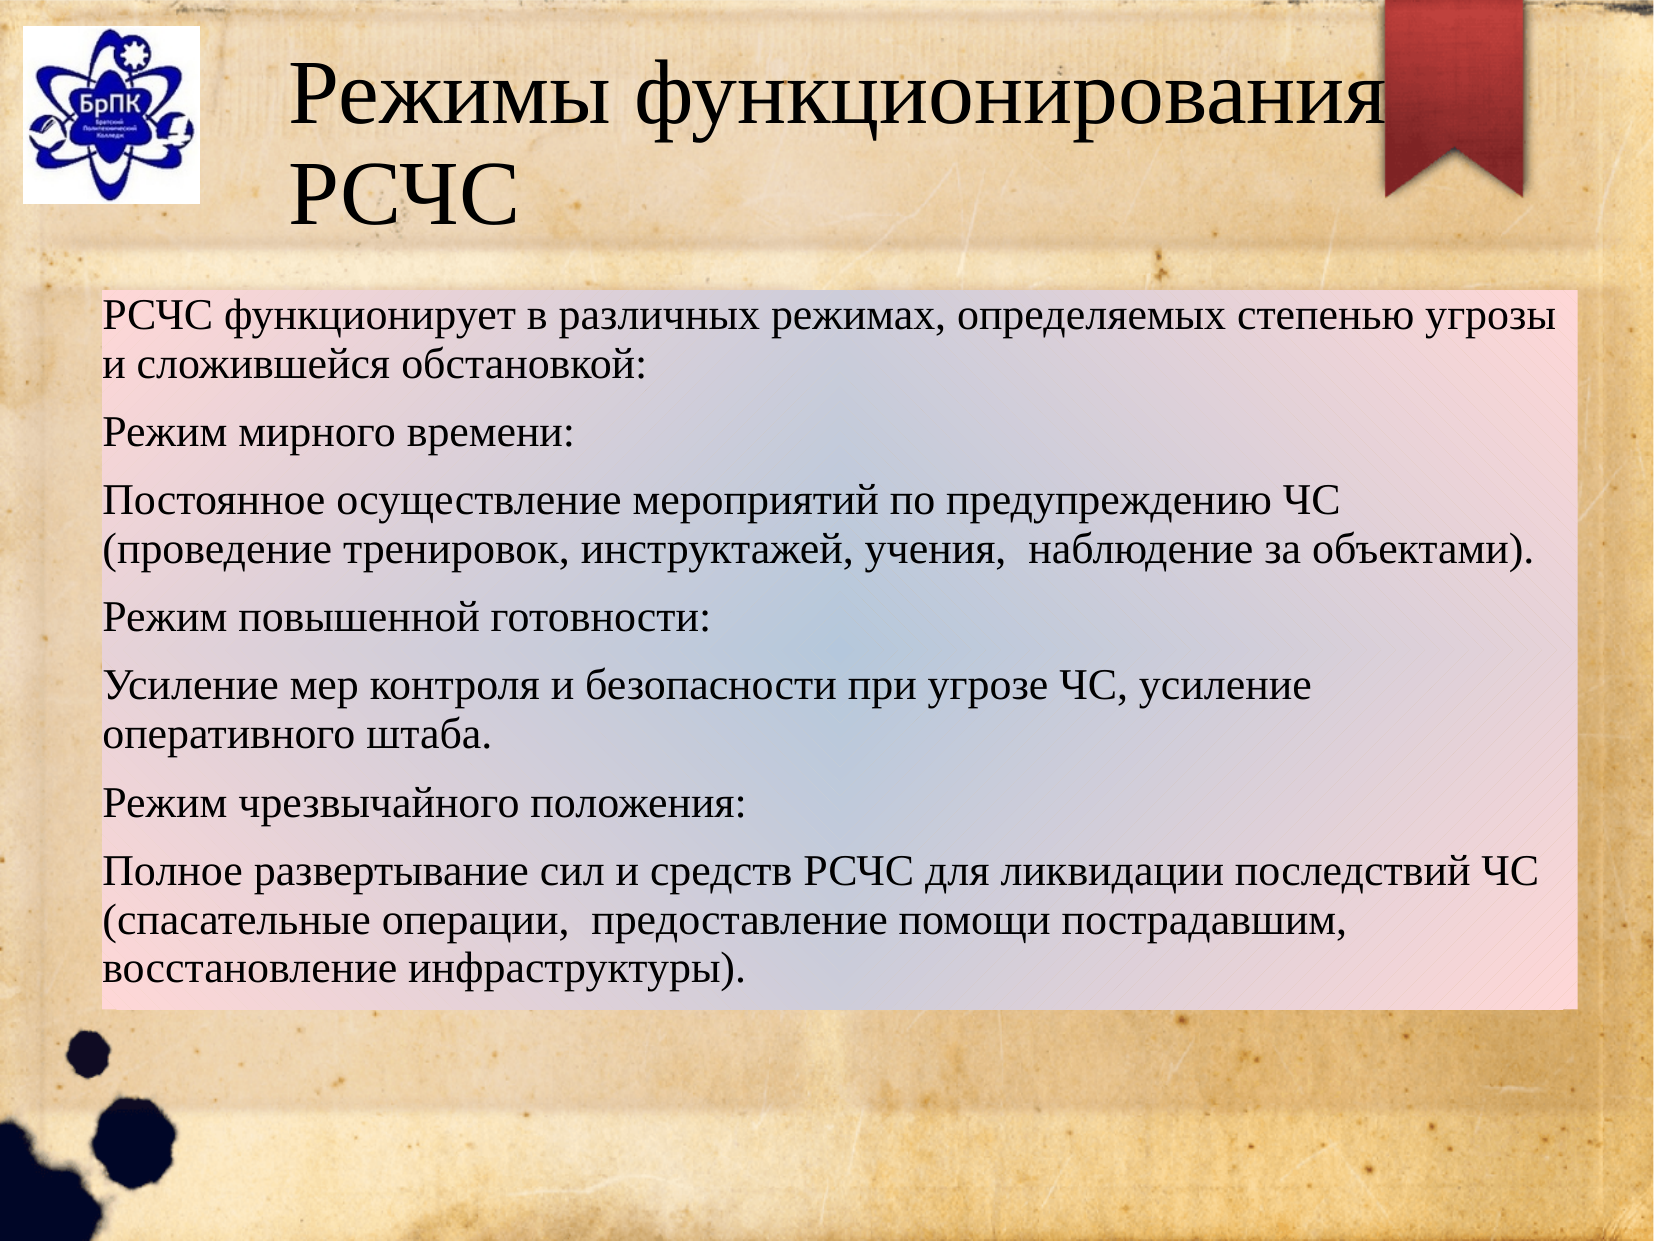

# Режимы функционирования РСЧС
РСЧС функционирует в различных режимах, определяемых степенью угрозы и сложившейся обстановкой:
Режим мирного времени:
Постоянное осуществление мероприятий по предупреждению ЧС (проведение тренировок, инструктажей, учения, наблюдение за объектами).
Режим повышенной готовности:
Усиление мер контроля и безопасности при угрозе ЧС, усиление оперативного штаба.
Режим чрезвычайного положения:
Полное развертывание сил и средств РСЧС для ликвидации последствий ЧС (спасательные операции, предоставление помощи пострадавшим, восстановление инфраструктуры).